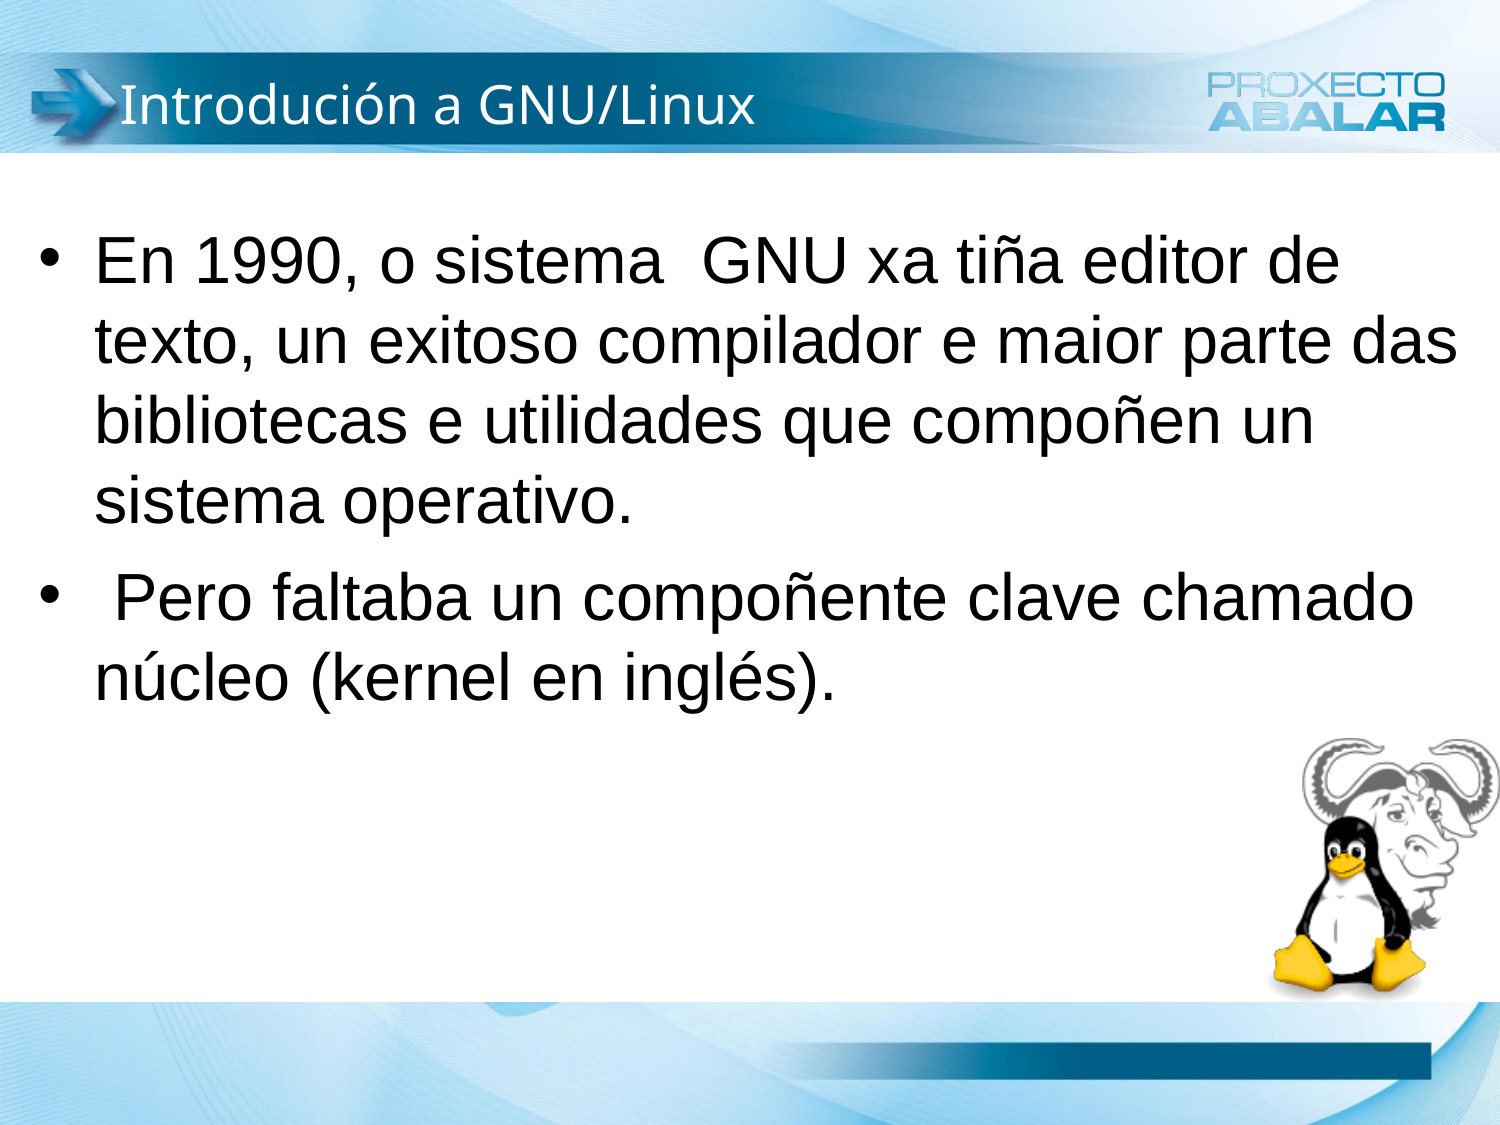

Introdución a GNU/Linux
# En 1990, o sistema GNU xa tiña editor de texto, un exitoso compilador e maior parte das bibliotecas e utilidades que compoñen un sistema operativo.
 Pero faltaba un compoñente clave chamado núcleo (kernel en inglés).